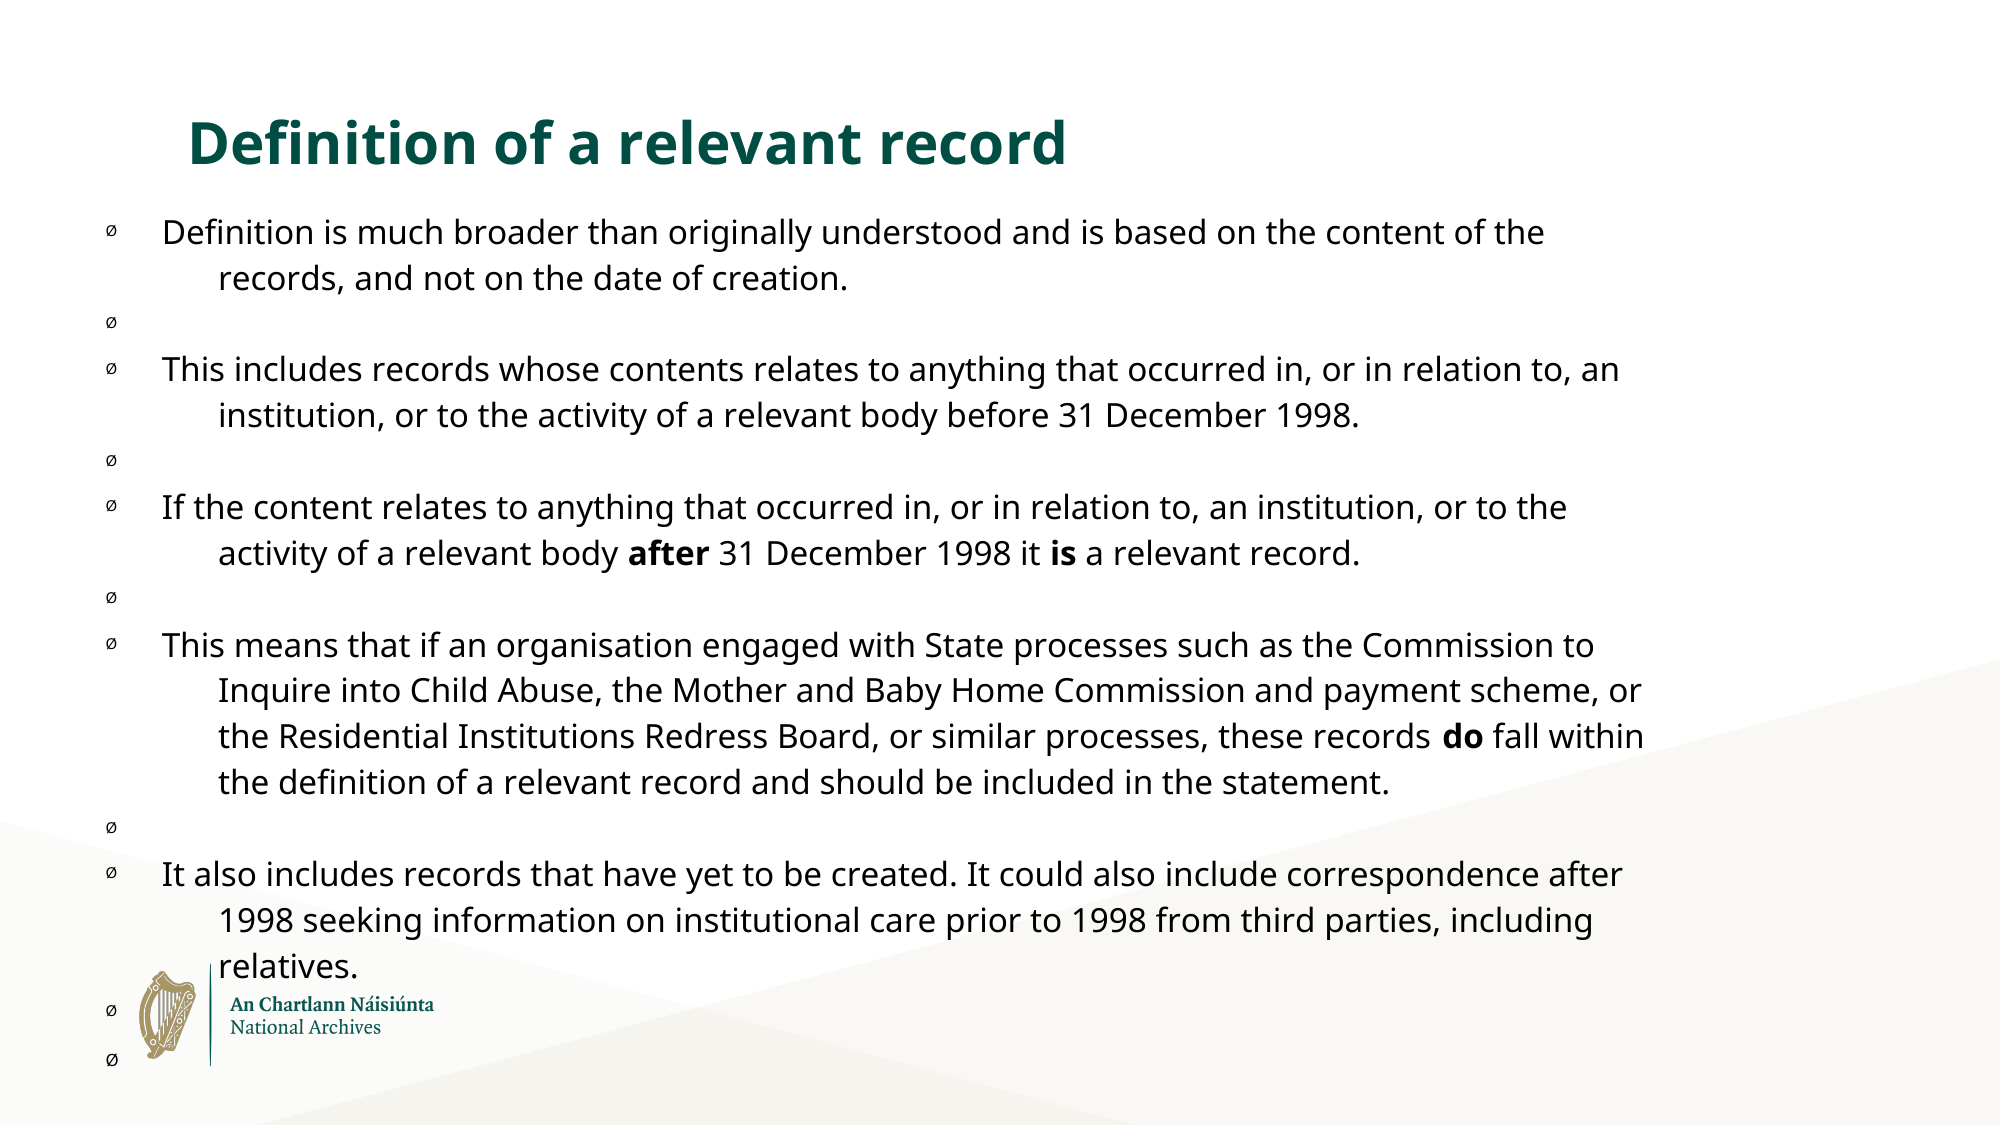

Definition of a relevant record
Definition is much broader than originally understood and is based on the content of the records, and not on the date of creation.
This includes records whose contents relates to anything that occurred in, or in relation to, an institution, or to the activity of a relevant body before 31 December 1998.
If the content relates to anything that occurred in, or in relation to, an institution, or to the activity of a relevant body after 31 December 1998 it is a relevant record.
This means that if an organisation engaged with State processes such as the Commission to Inquire into Child Abuse, the Mother and Baby Home Commission and payment scheme, or the Residential Institutions Redress Board, or similar processes, these records do fall within the definition of a relevant record and should be included in the statement.
It also includes records that have yet to be created. It could also include correspondence after 1998 seeking information on institutional care prior to 1998 from third parties, including relatives.